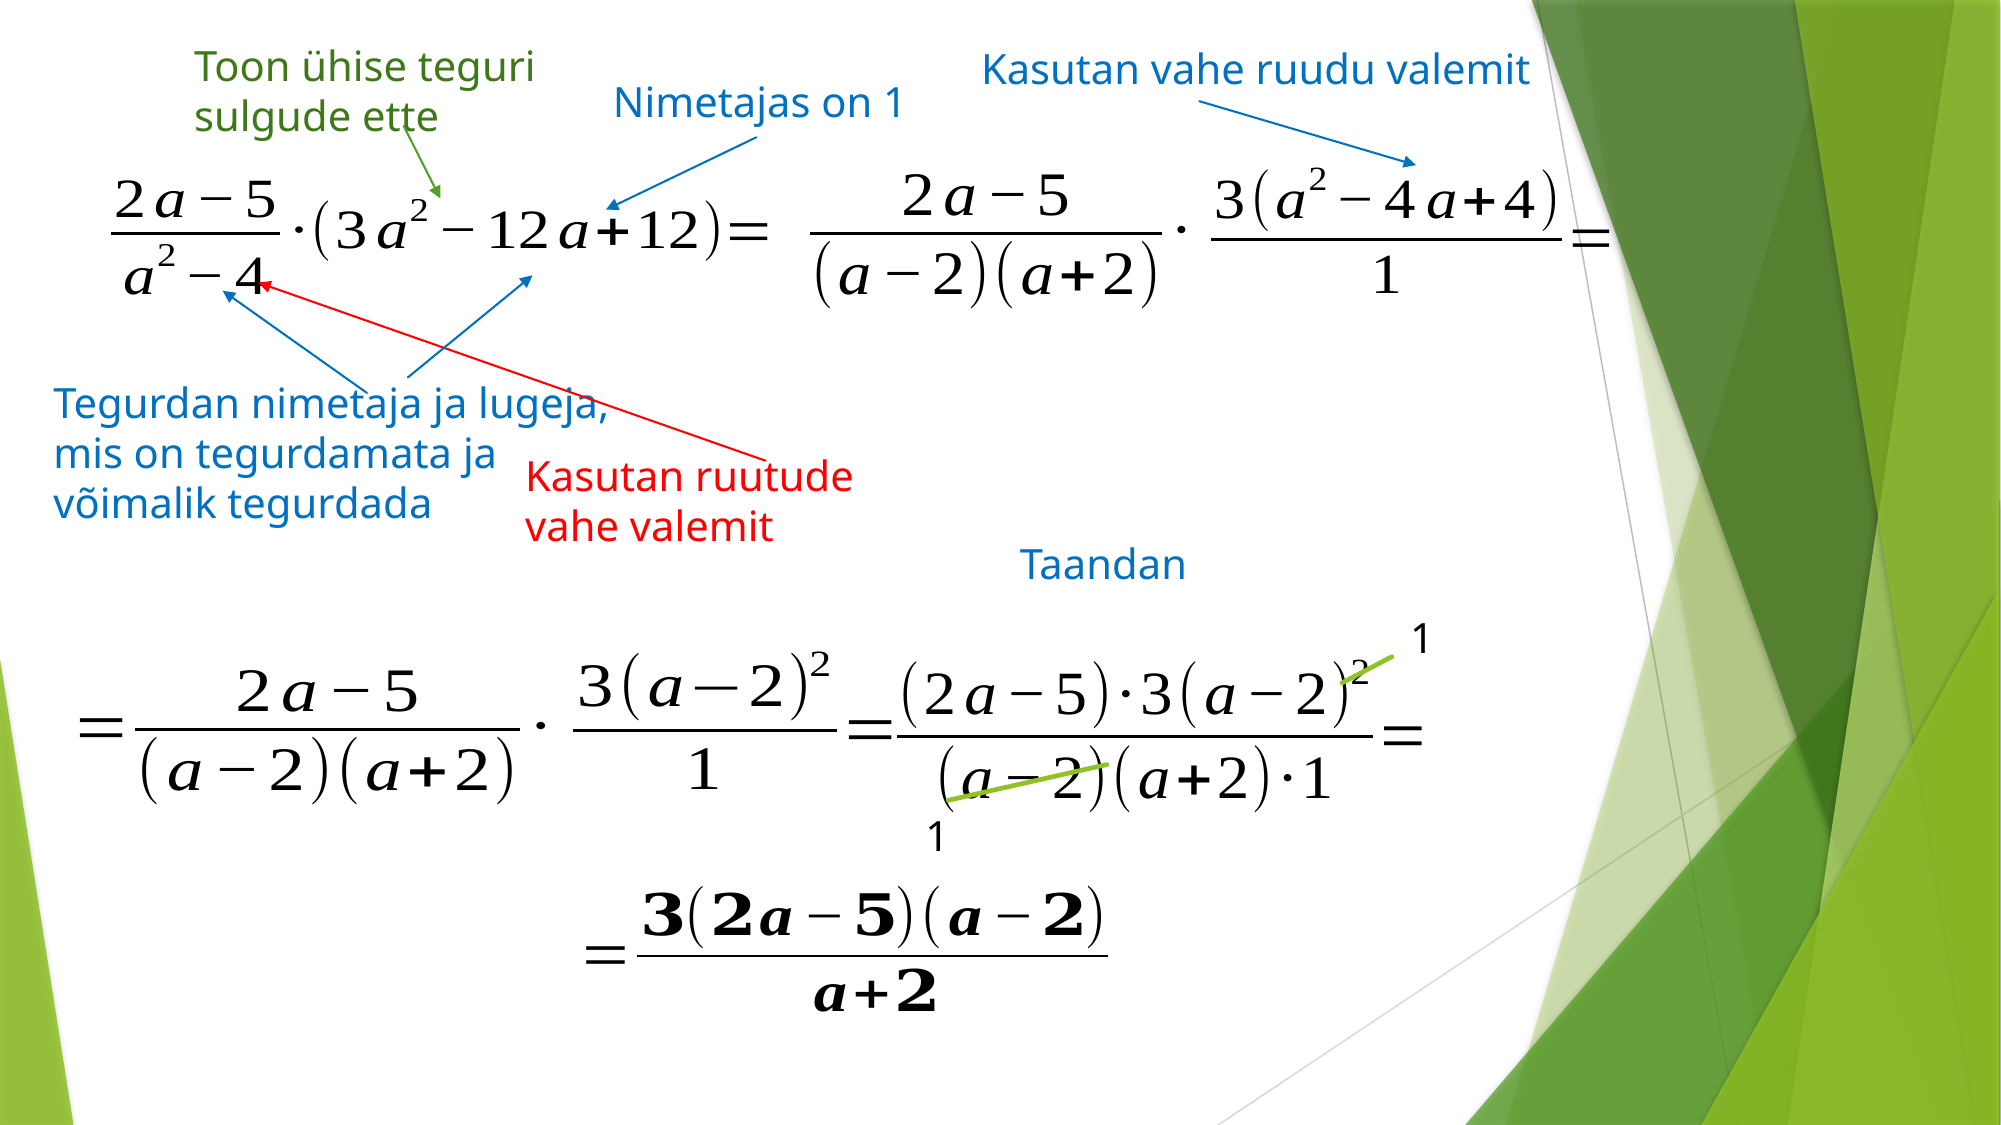

Toon ühise teguri sulgude ette
Kasutan vahe ruudu valemit
Nimetajas on 1
Tegurdan nimetaja ja lugeja, mis on tegurdamata ja võimalik tegurdada
Kasutan ruutude vahe valemit
Taandan
1
1